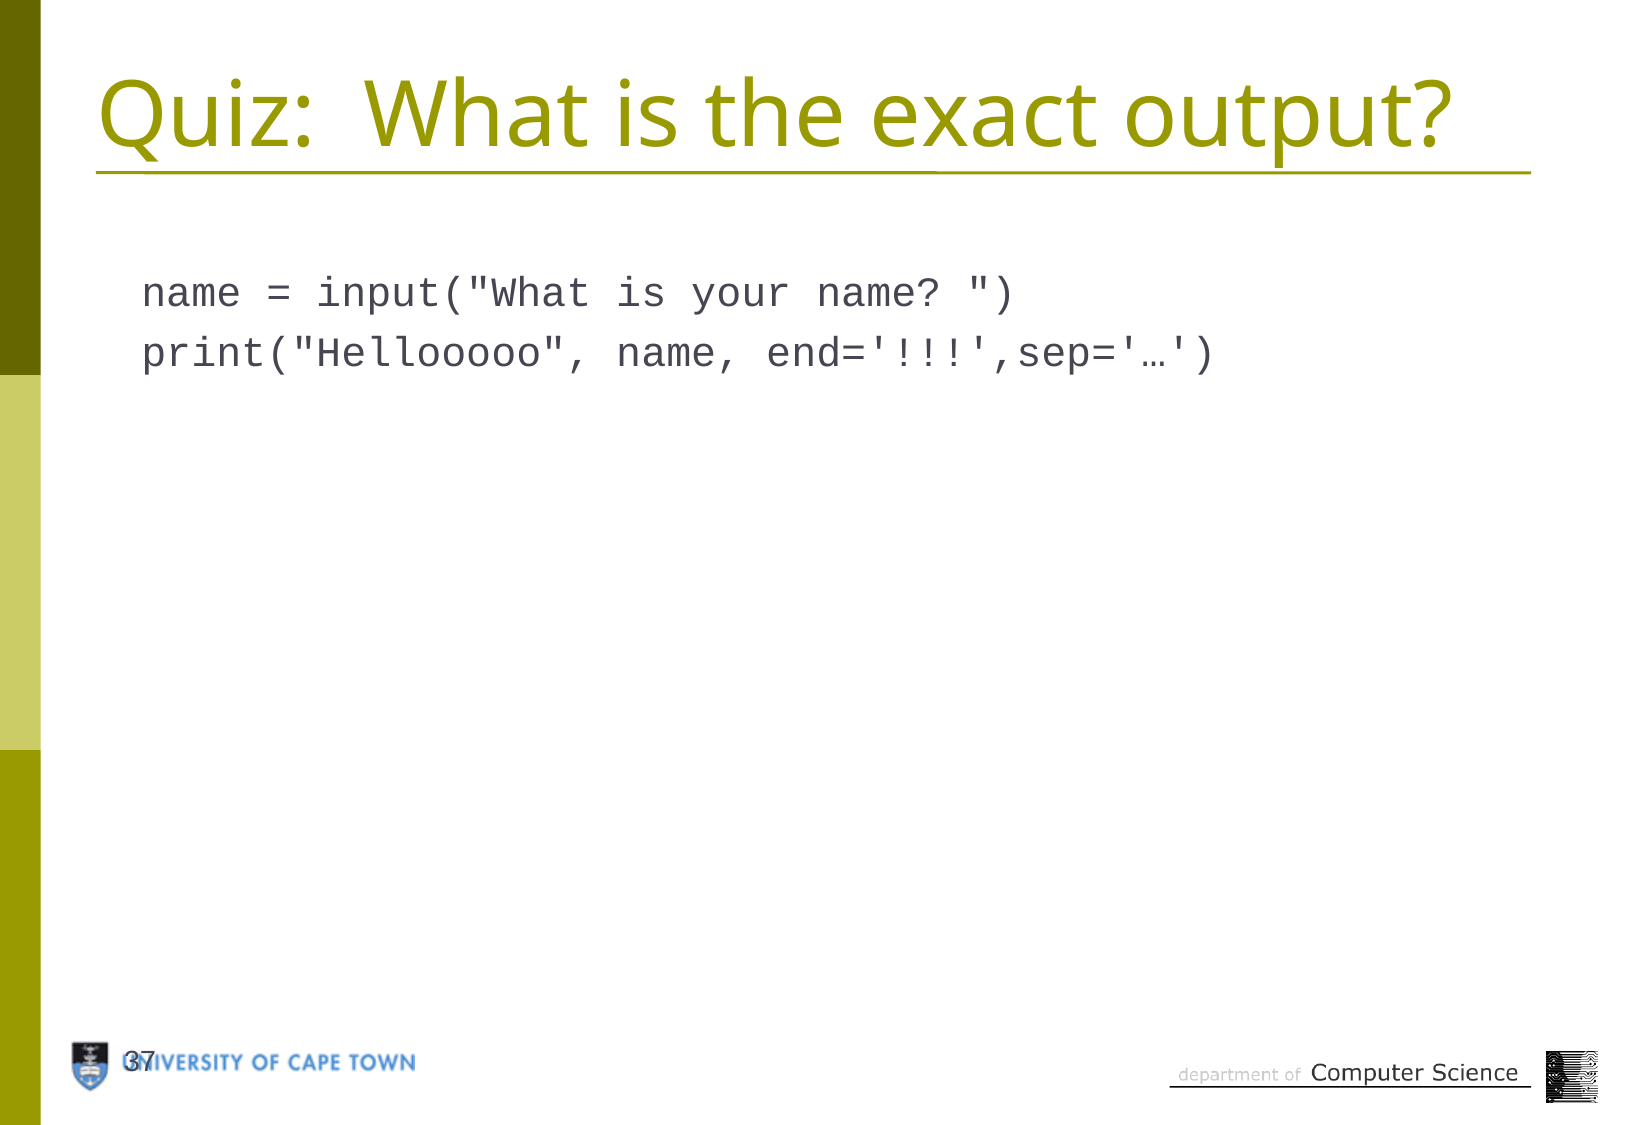

# Quiz: What is the exact output?
name = input("What is your name? ")
print("Hellooooo", name, end='!!!',sep='…')